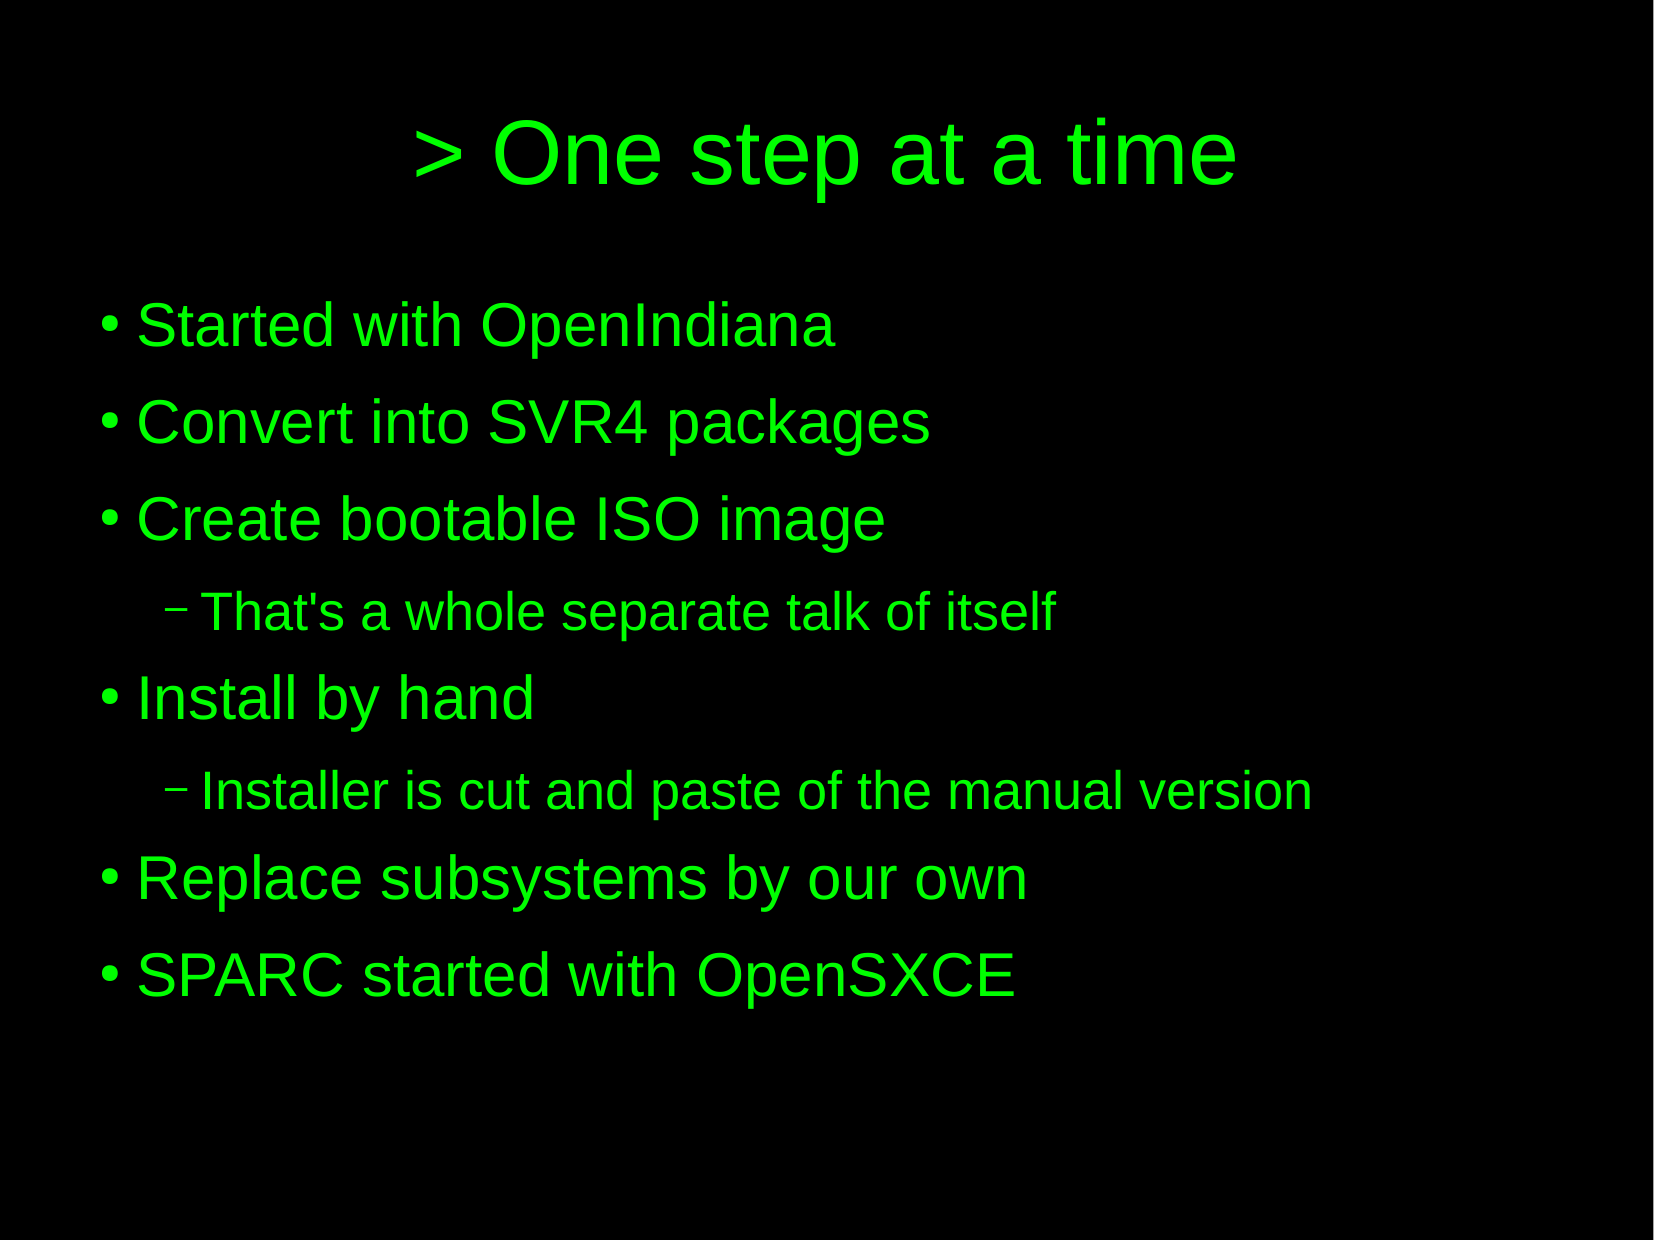

# > One step at a time
 Started with OpenIndiana
 Convert into SVR4 packages
 Create bootable ISO image
 That's a whole separate talk of itself
 Install by hand
 Installer is cut and paste of the manual version
 Replace subsystems by our own
 SPARC started with OpenSXCE